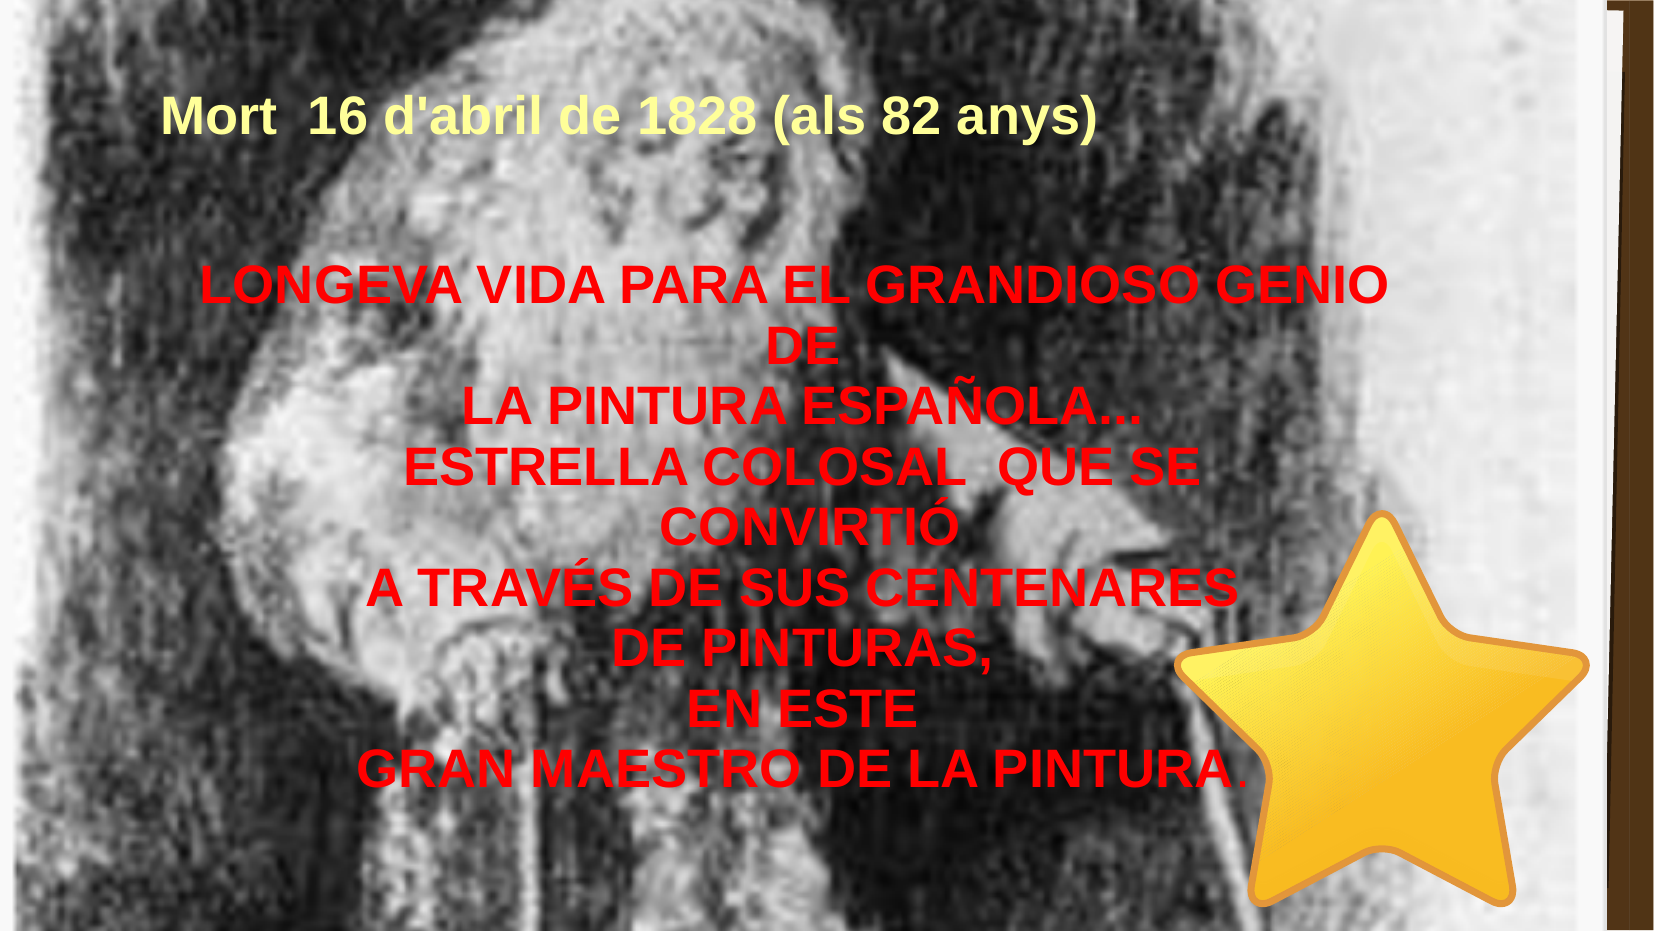

LONGEVA VIDA PARA EL GRANDIOSO GENIO
DE
 LA PINTURA ESPAÑOLA...
ESTRELLA COLOSAL QUE SE
 CONVIRTIÓ
 A TRAVÉS DE SUS CENTENARES
DE PINTURAS,
 EN ESTE
GRAN MAESTRO DE LA PINTURA.
Mort	16 d'abril de 1828 (als 82 anys)